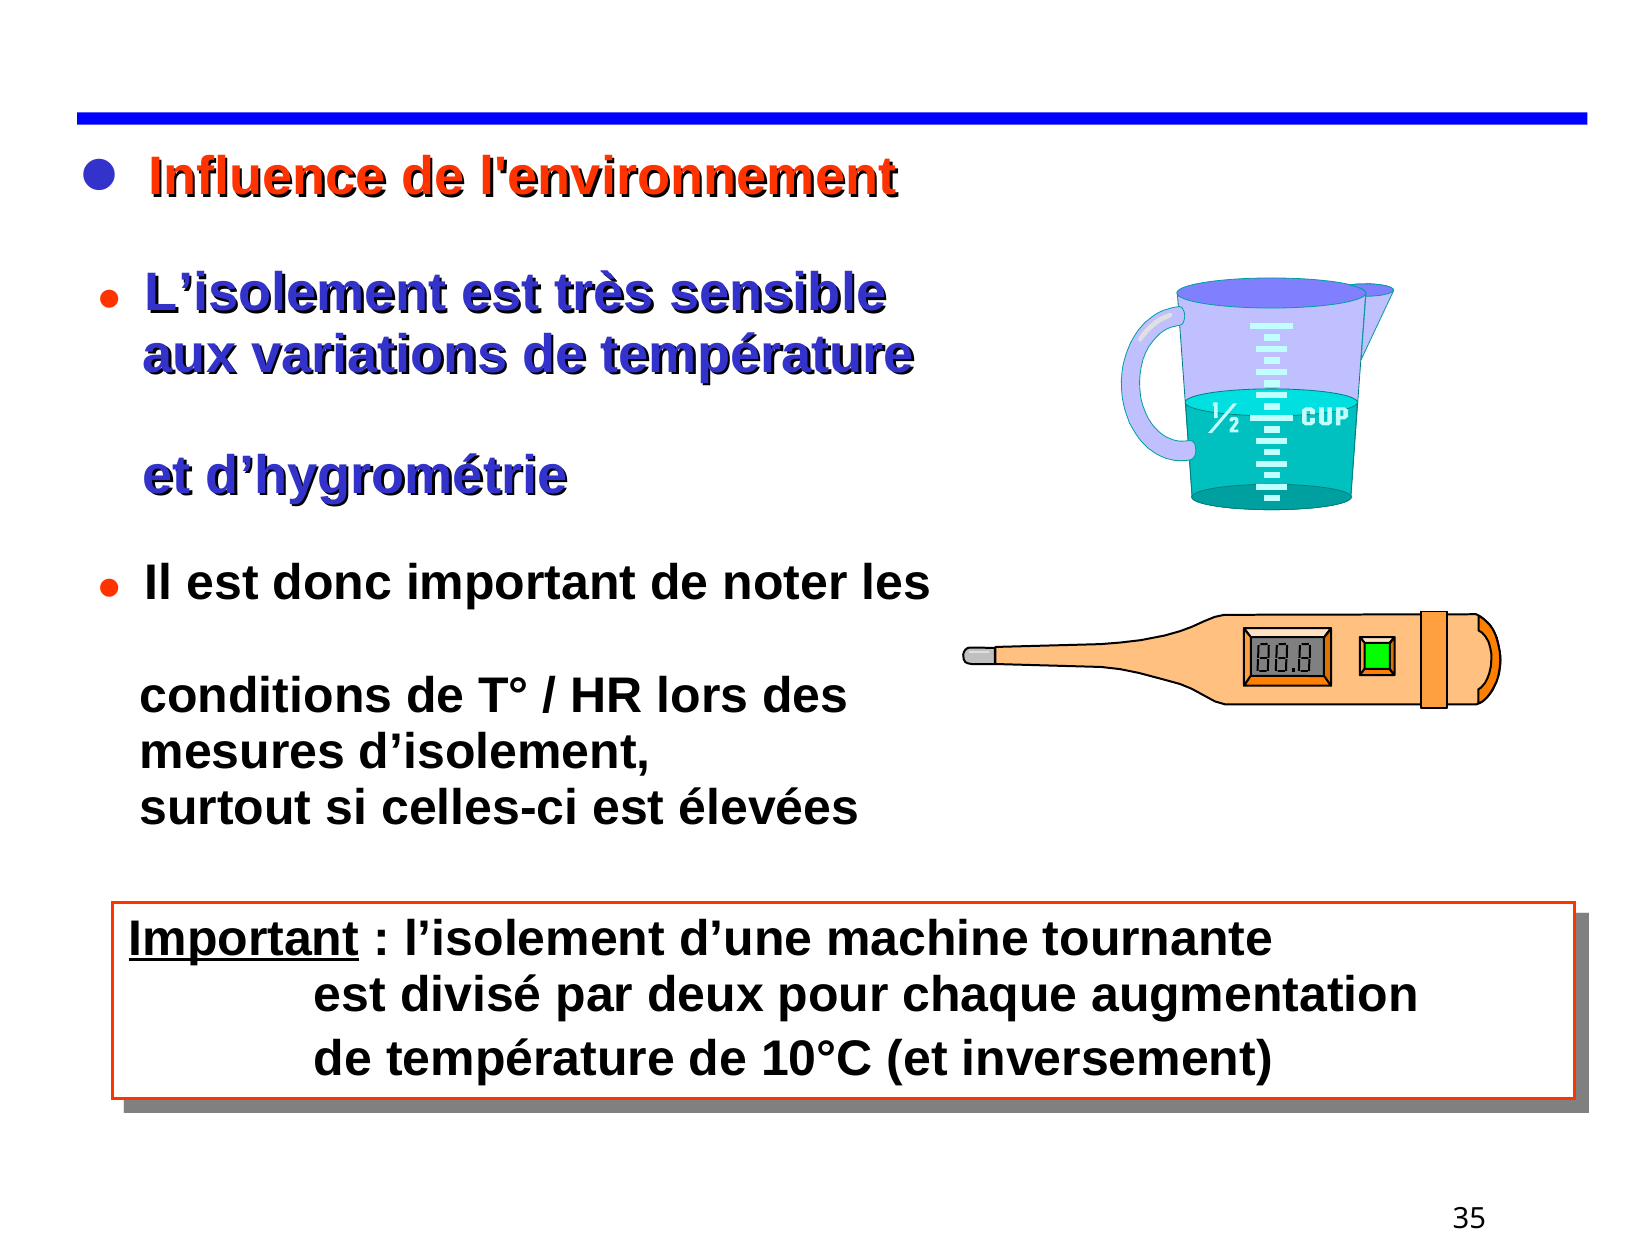

 Influence de l'environnement
 L’isolement est très sensible
 aux variations de température
 et d’hygrométrie
 Il est donc important de noter les
 conditions de T° / HR lors des
 mesures d’isolement,
 surtout si celles-ci est élevées
Important : l’isolement d’une machine tournante
	 est divisé par deux pour chaque augmentation
 	 de température de 10°C (et inversement)‏